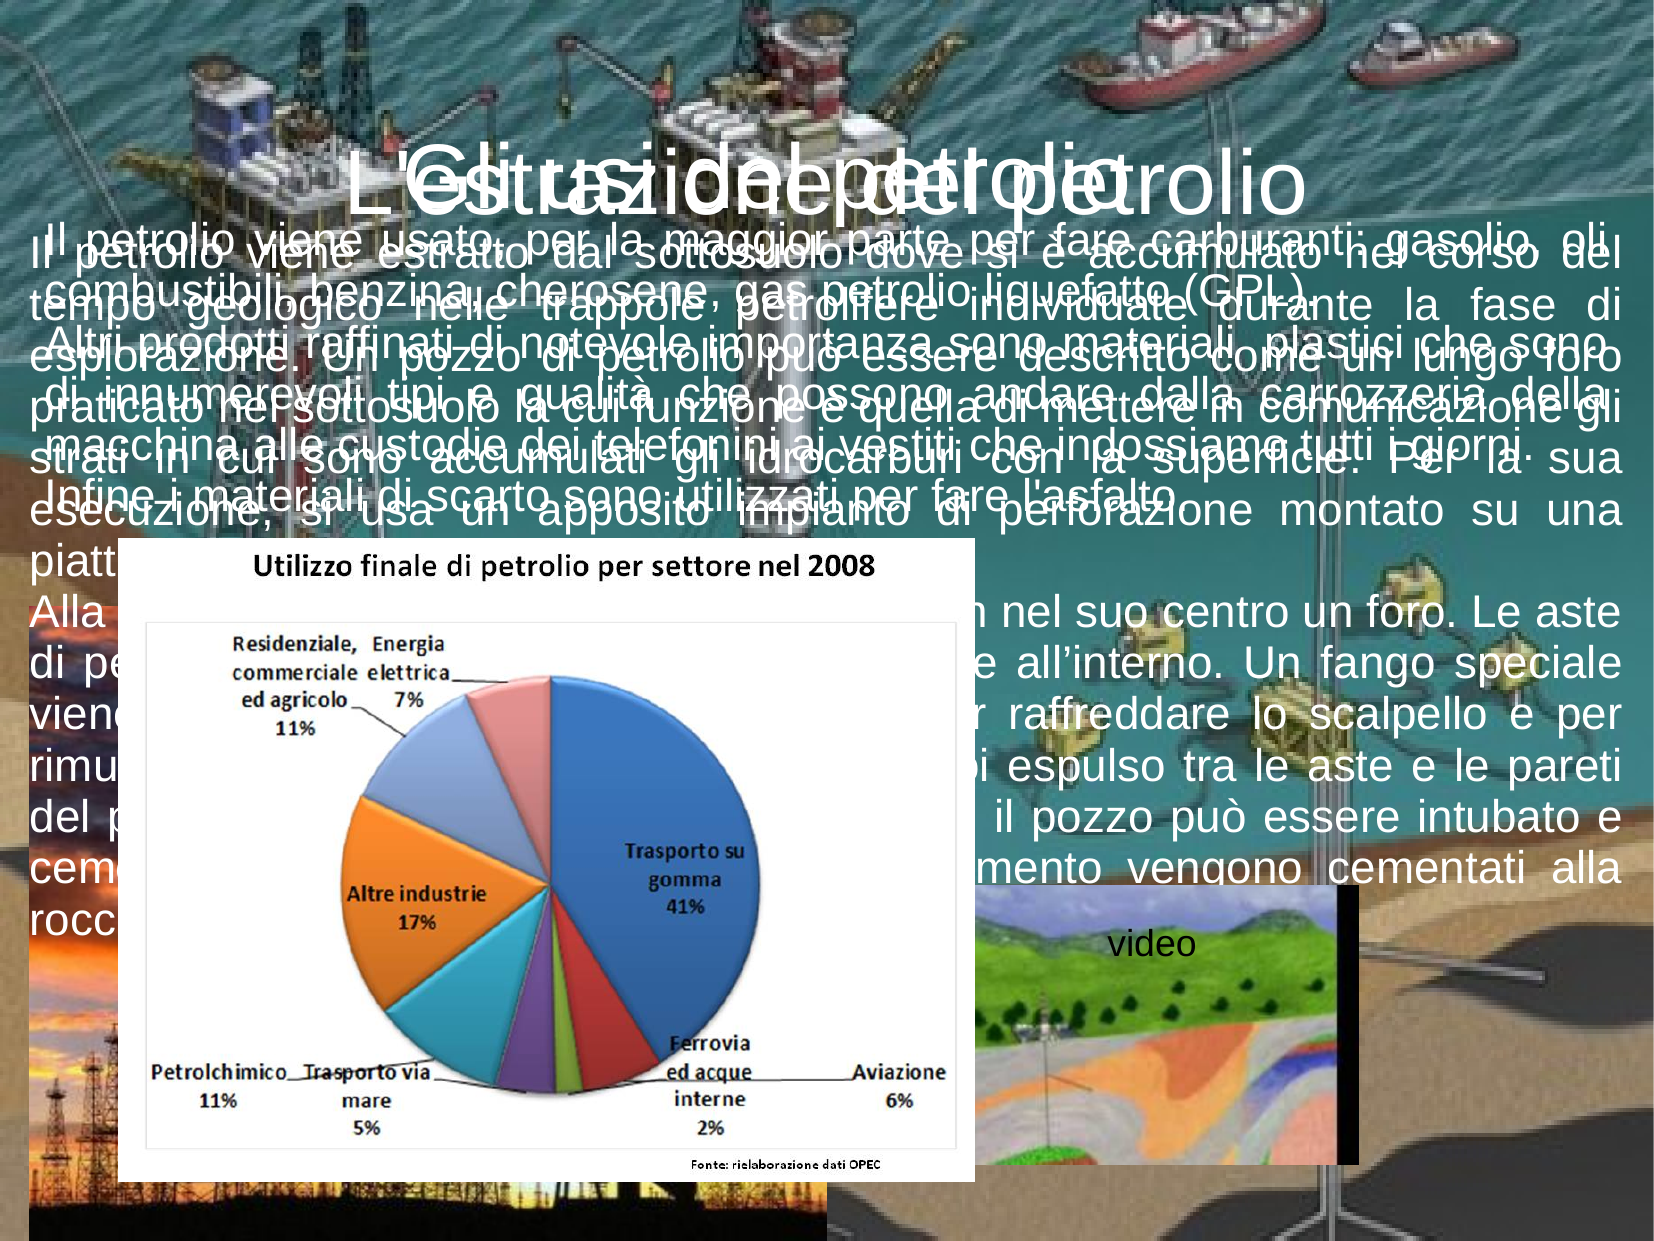

# L'estrazione del petrolio
Gli usi del petrolio
Il petrolio viene usato, per la maggior parte per fare carburanti: gasolio, oli combustibili, benzina, cherosene, gas petrolio liquefatto (GPL).
Altri prodotti raffinati di notevole importanza sono materiali plastici che sono di innumerevoli tipi e qualità che possono andare dalla carrozzeria della macchina alle custodie dei telefonini ai vestiti che indossiamo tutti i giorni.
Infine i materiali di scarto sono utilizzati per fare l'asfalto.
Il petrolio viene estratto dal sottosuolo dove si è accumulato nel corso del tempo geologico nelle trappole petrolifere individuate durante la fase di esplorazione. Un pozzo di petrolio può essere descritto come un lungo foro praticato nel sottosuolo la cui funzione è quella di mettere in comunicazione gli strati in cui sono accumulati gli idrocarburi con la superficie. Per la sua esecuzione, si usa un apposito impianto di perforazione montato su una piattaforma.
Alla base della torre vi è una tavola rotante con nel suo centro un foro. Le aste di perforazione sono a sezione circolare, cave all’interno. Un fango speciale viene fatto circolare all'interno del pozzo, per raffreddare lo scalpello e per rimuovere i detriti di roccia prodotti, viene poi espulso tra le aste e le pareti del pozzo e riciclato. Ultimata la perforazione, il pozzo può essere intubato e cementato per evitare fughe I tubi di rivestimento vengono cementati alla roccia per evitare fughe.
video